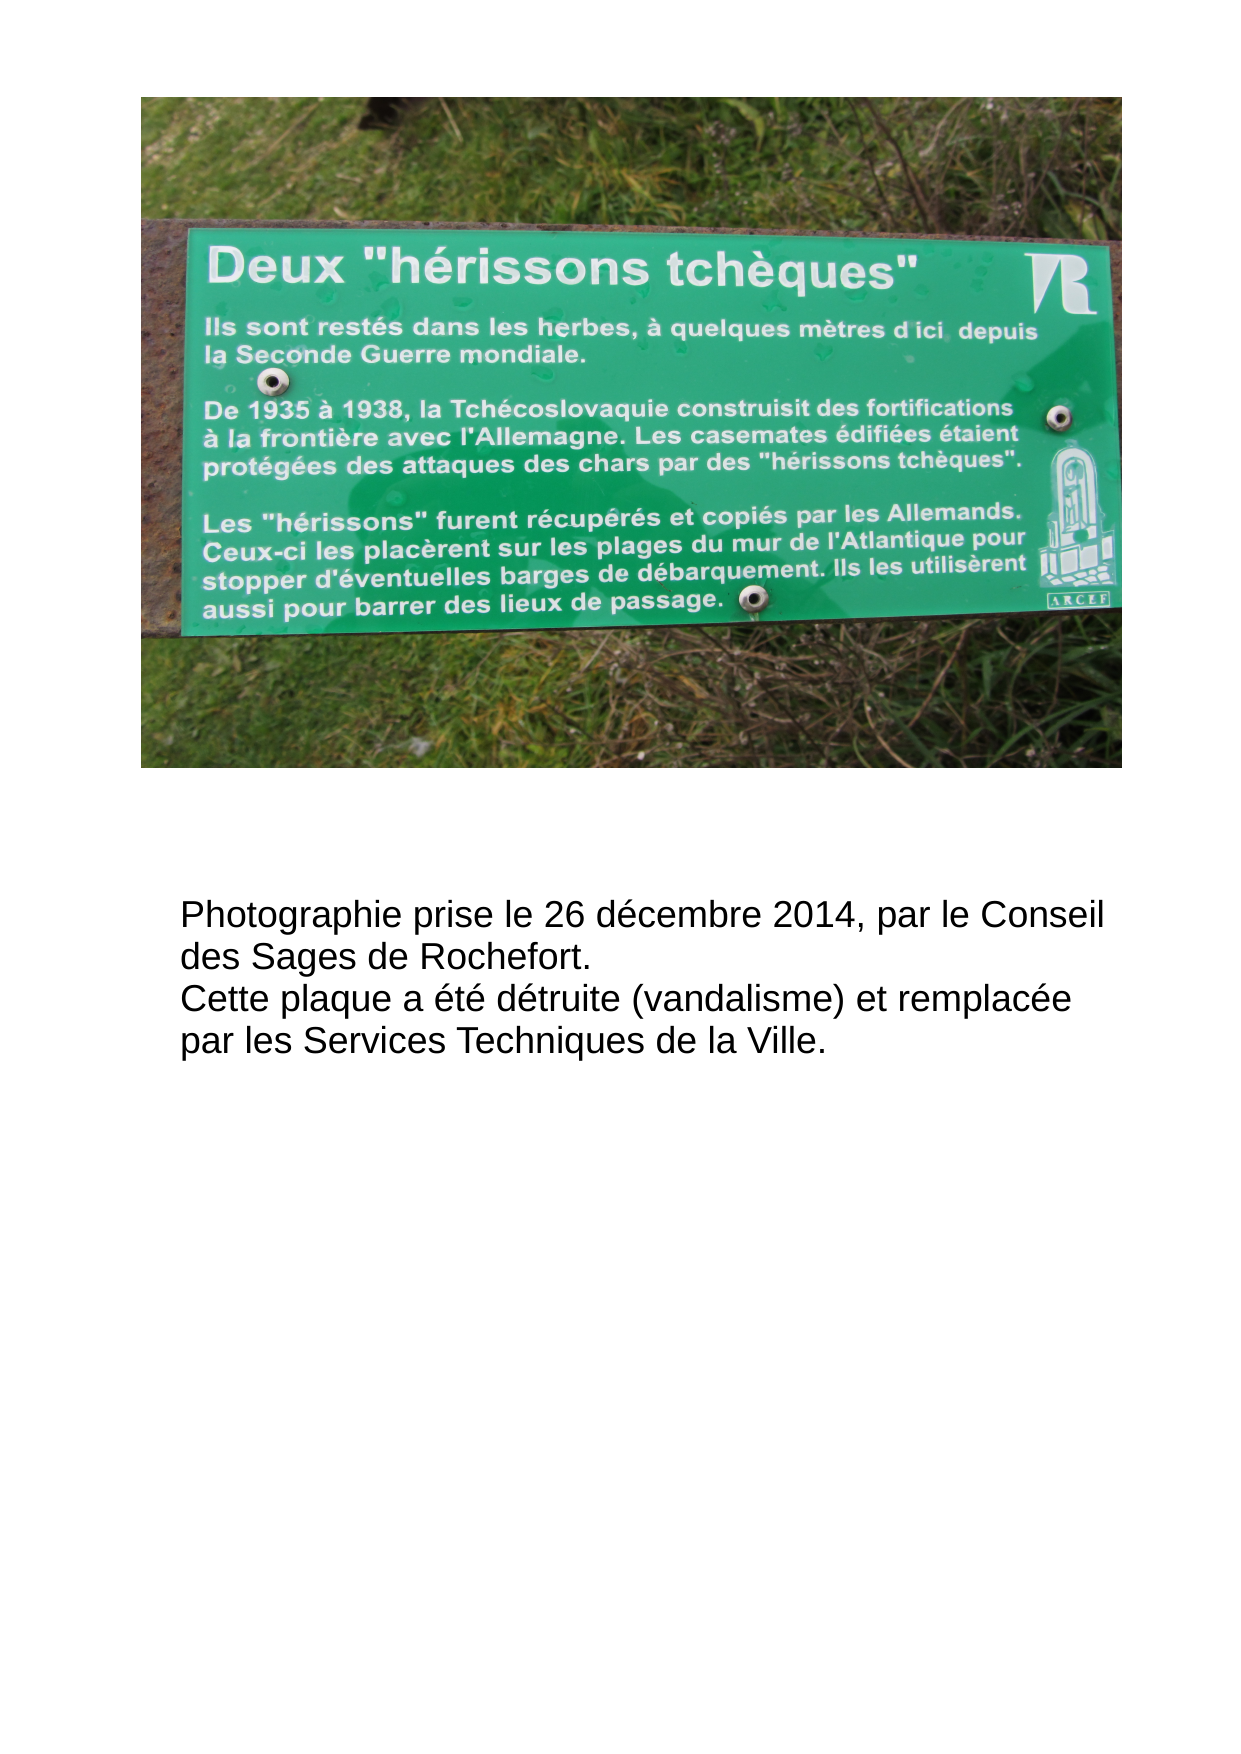

Photographie prise le 26 décembre 2014, par le Conseil des Sages de Rochefort.
Cette plaque a été détruite (vandalisme) et remplacée par les Services Techniques de la Ville.